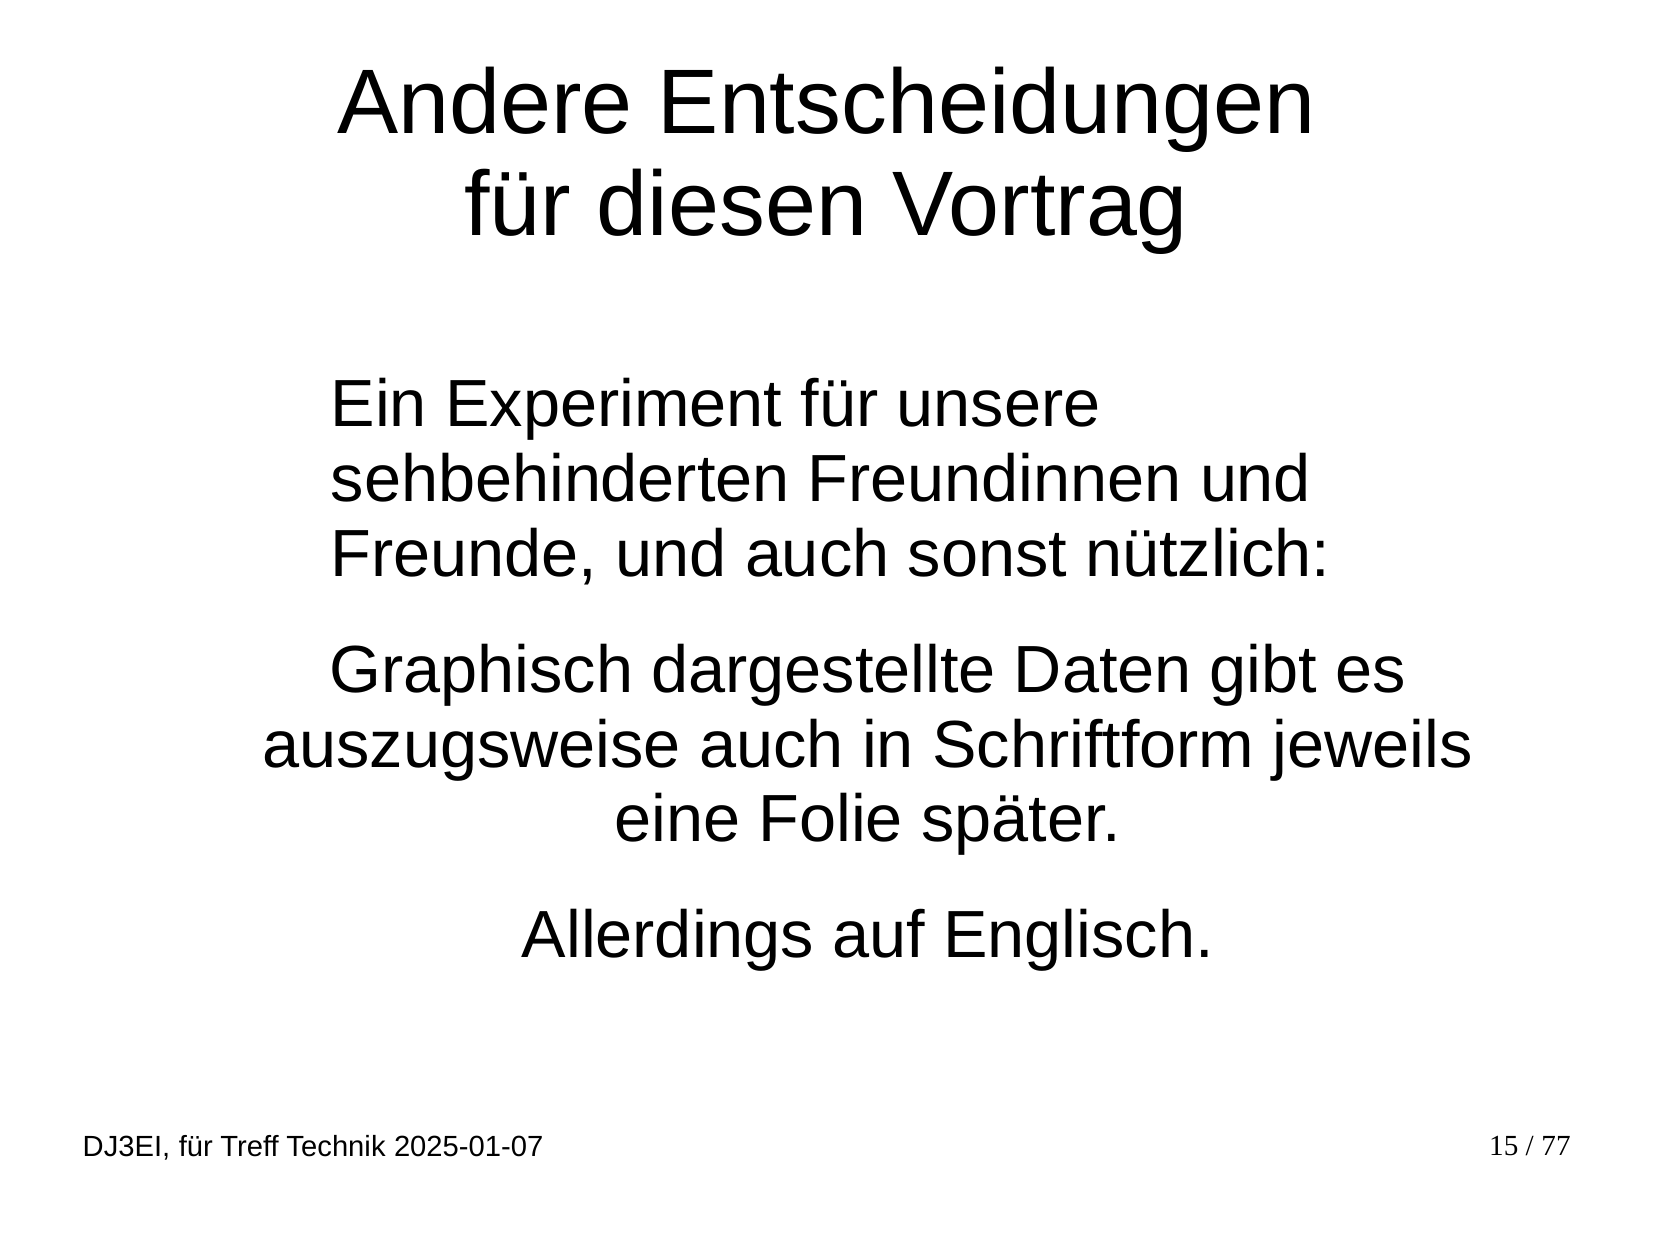

# Andere Entscheidungen für diesen Vortrag
Ein Experiment für unsere sehbehinderten Freundinnen und Freunde, und auch sonst nützlich:
Graphisch dargestellte Daten gibt es auszugsweise auch in Schriftform jeweils eine Folie später.
Allerdings auf Englisch.
15